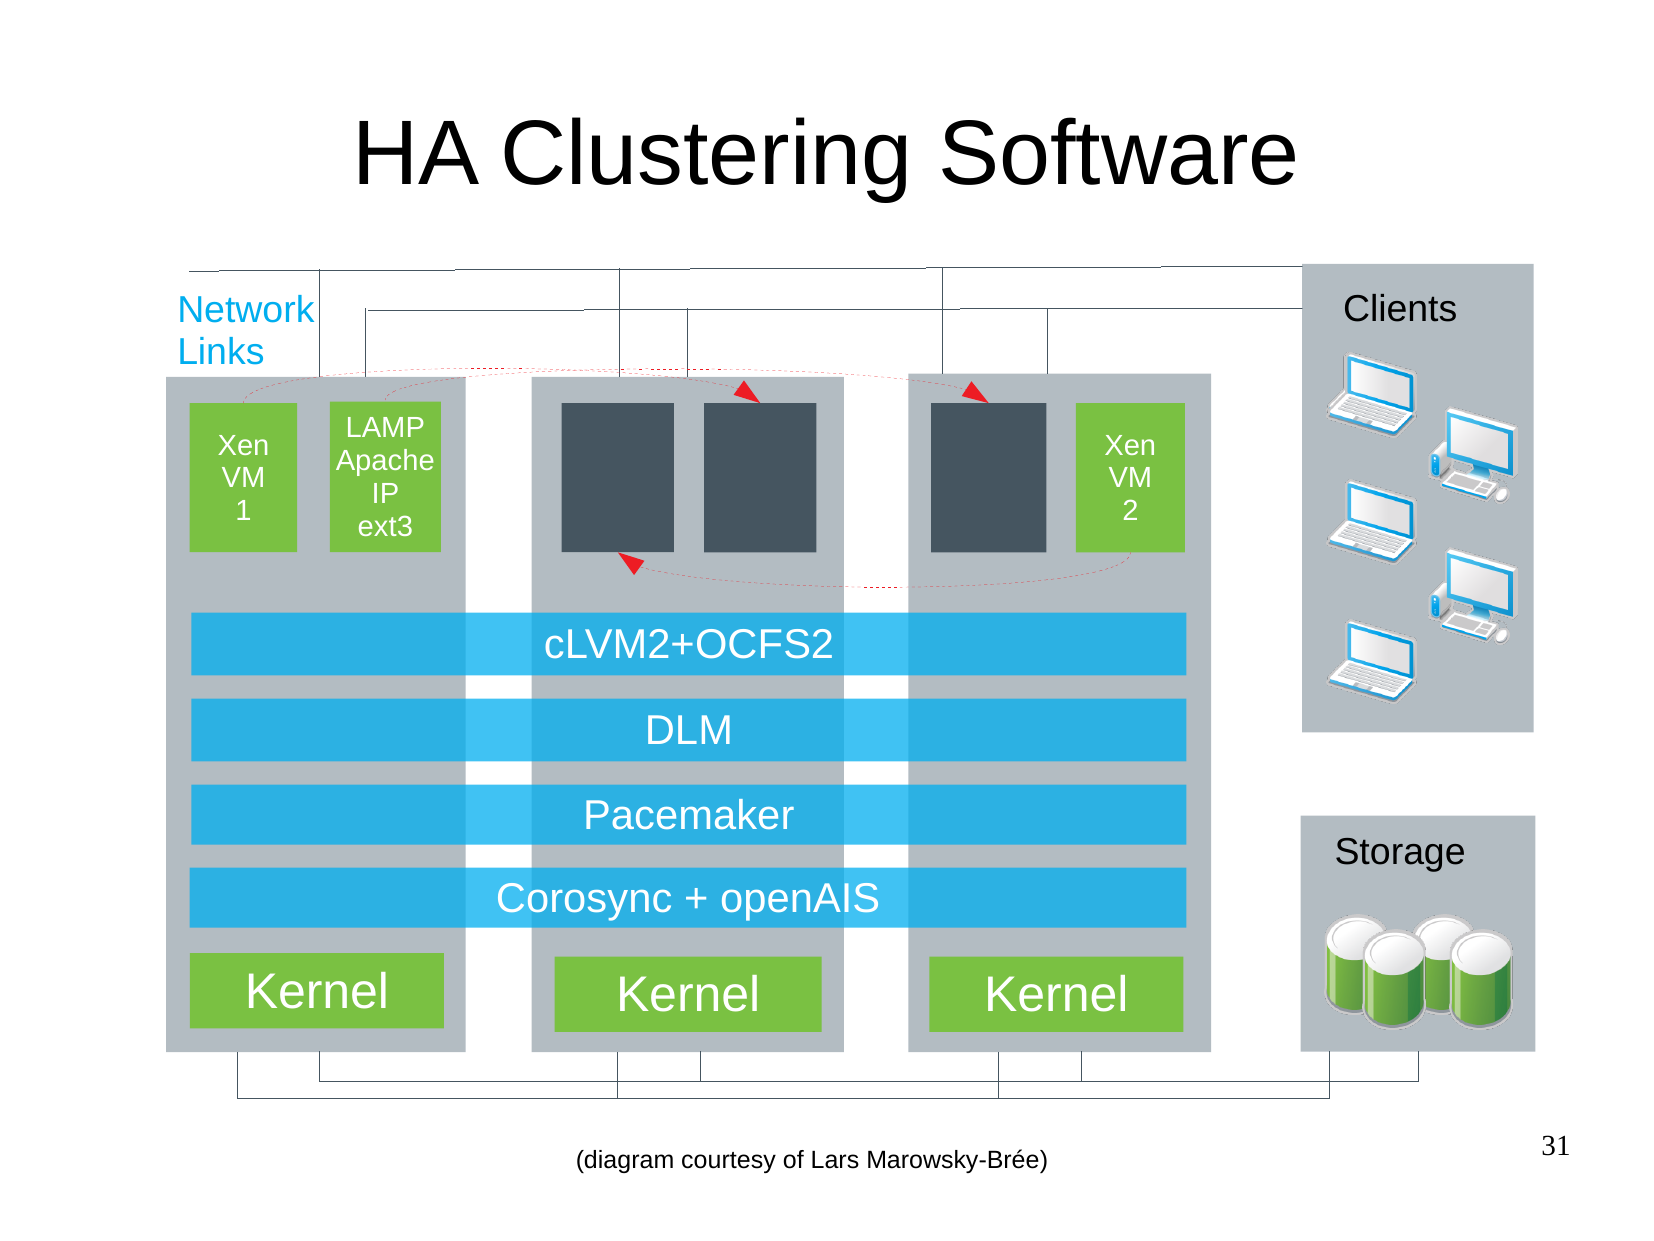

# HA Clustering Software
Clients
Network
Links
LAMP
Apache
IP
ext3
Xen
VM
1
Xen
VM
2
cLVM2+OCFS2
DLM
Pacemaker
Storage
Corosync + openAIS
Kernel
Kernel
Kernel
31
(diagram courtesy of Lars Marowsky-Brée)